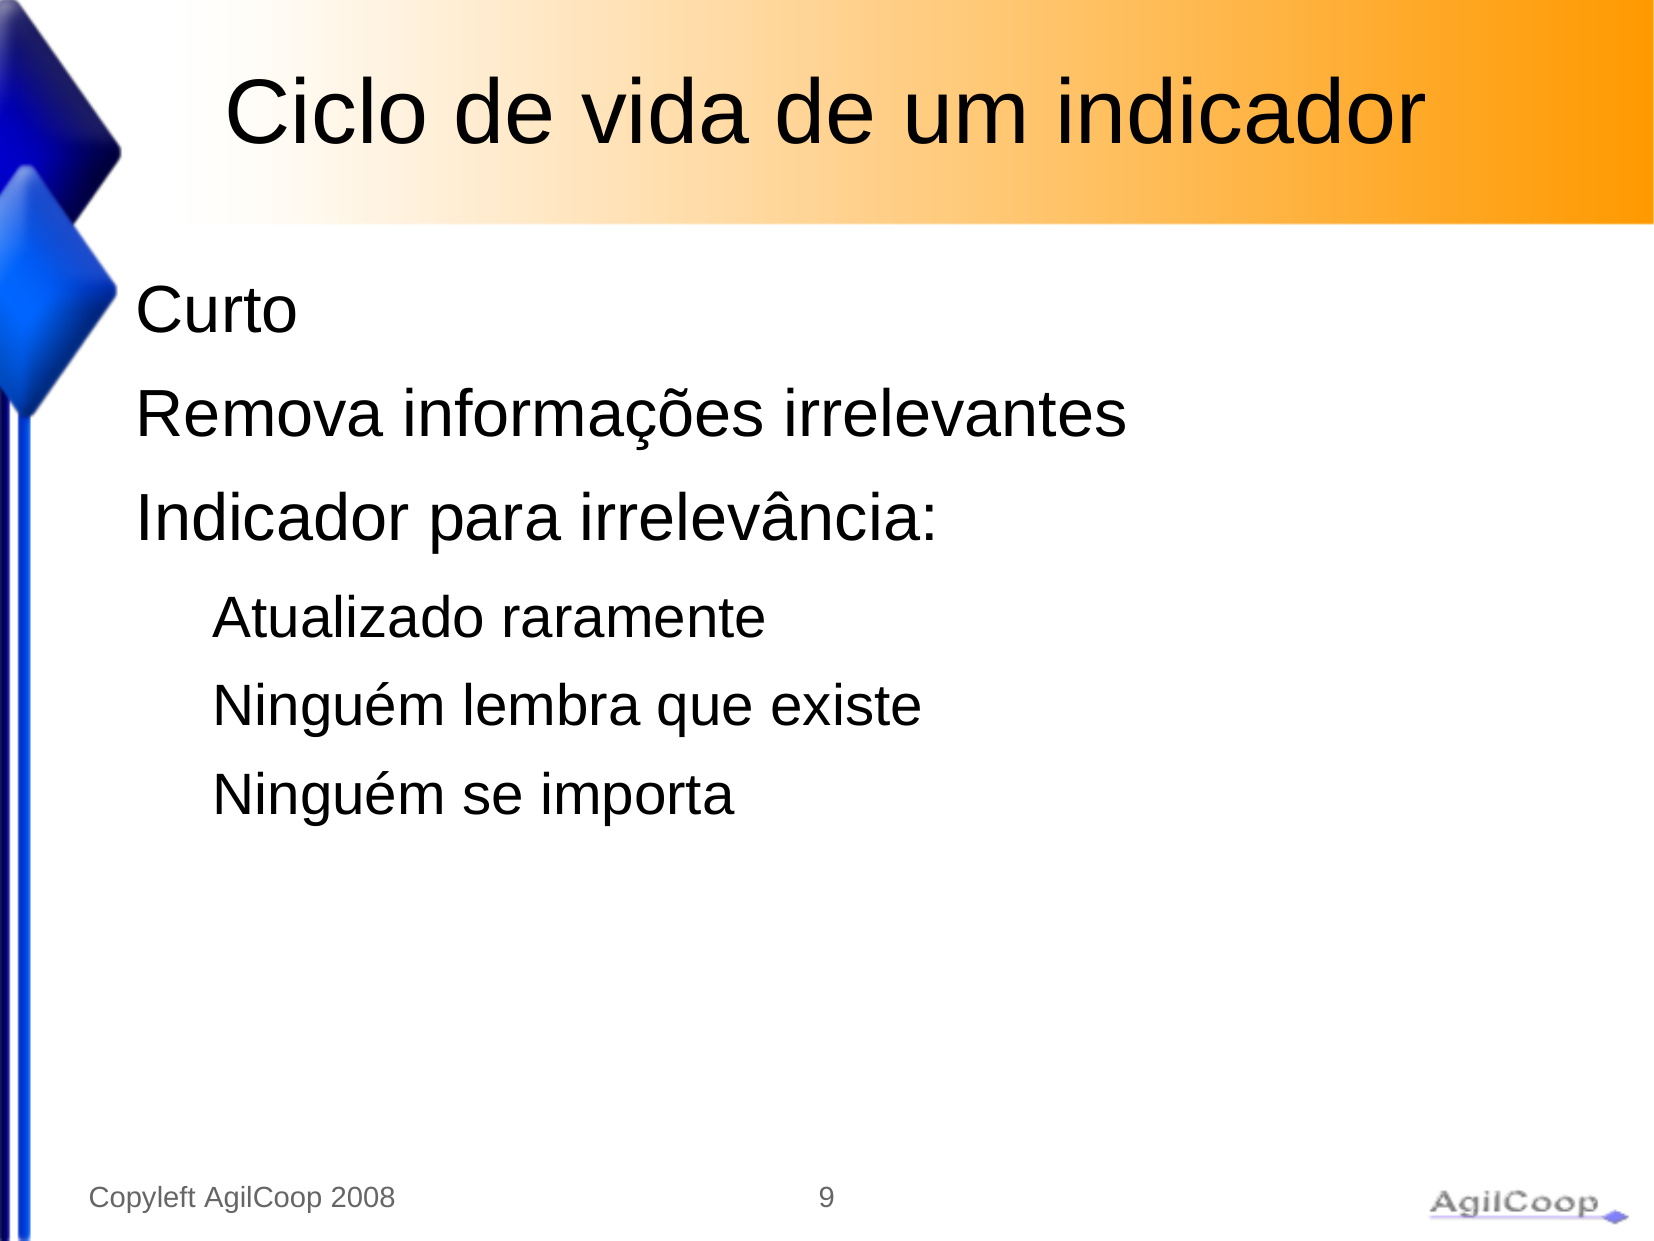

# Ciclo de vida de um indicador
Curto
Remova informações irrelevantes
Indicador para irrelevância:
Atualizado raramente
Ninguém lembra que existe
Ninguém se importa
Copyleft AgilCoop 2008
9